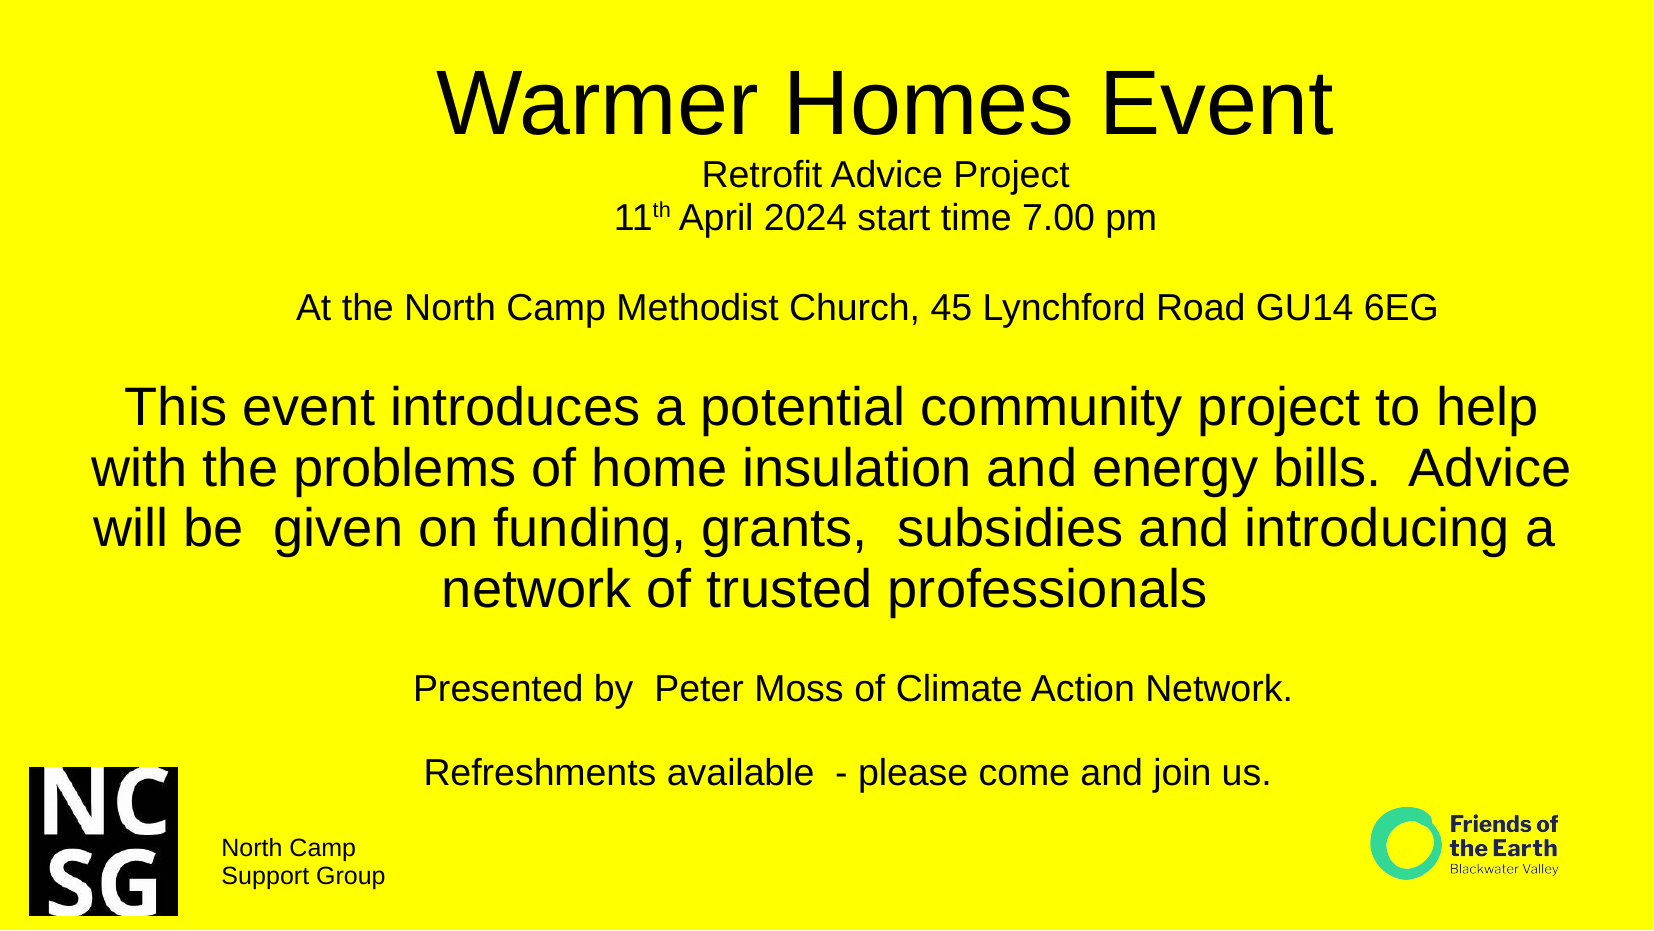

# Warmer Homes Event Retrofit Advice Project 11th April 2024 start time 7.00 pm At the North Camp Methodist Church, 45 Lynchford Road GU14 6EG
This event introduces a potential community project to help with the problems of home insulation and energy bills. Advice will be given on funding, grants, subsidies and introducing a network of trusted professionals
 Presented by Peter Moss of Climate Action Network.
 Refreshments available - please come and join us.
North Camp Support Group